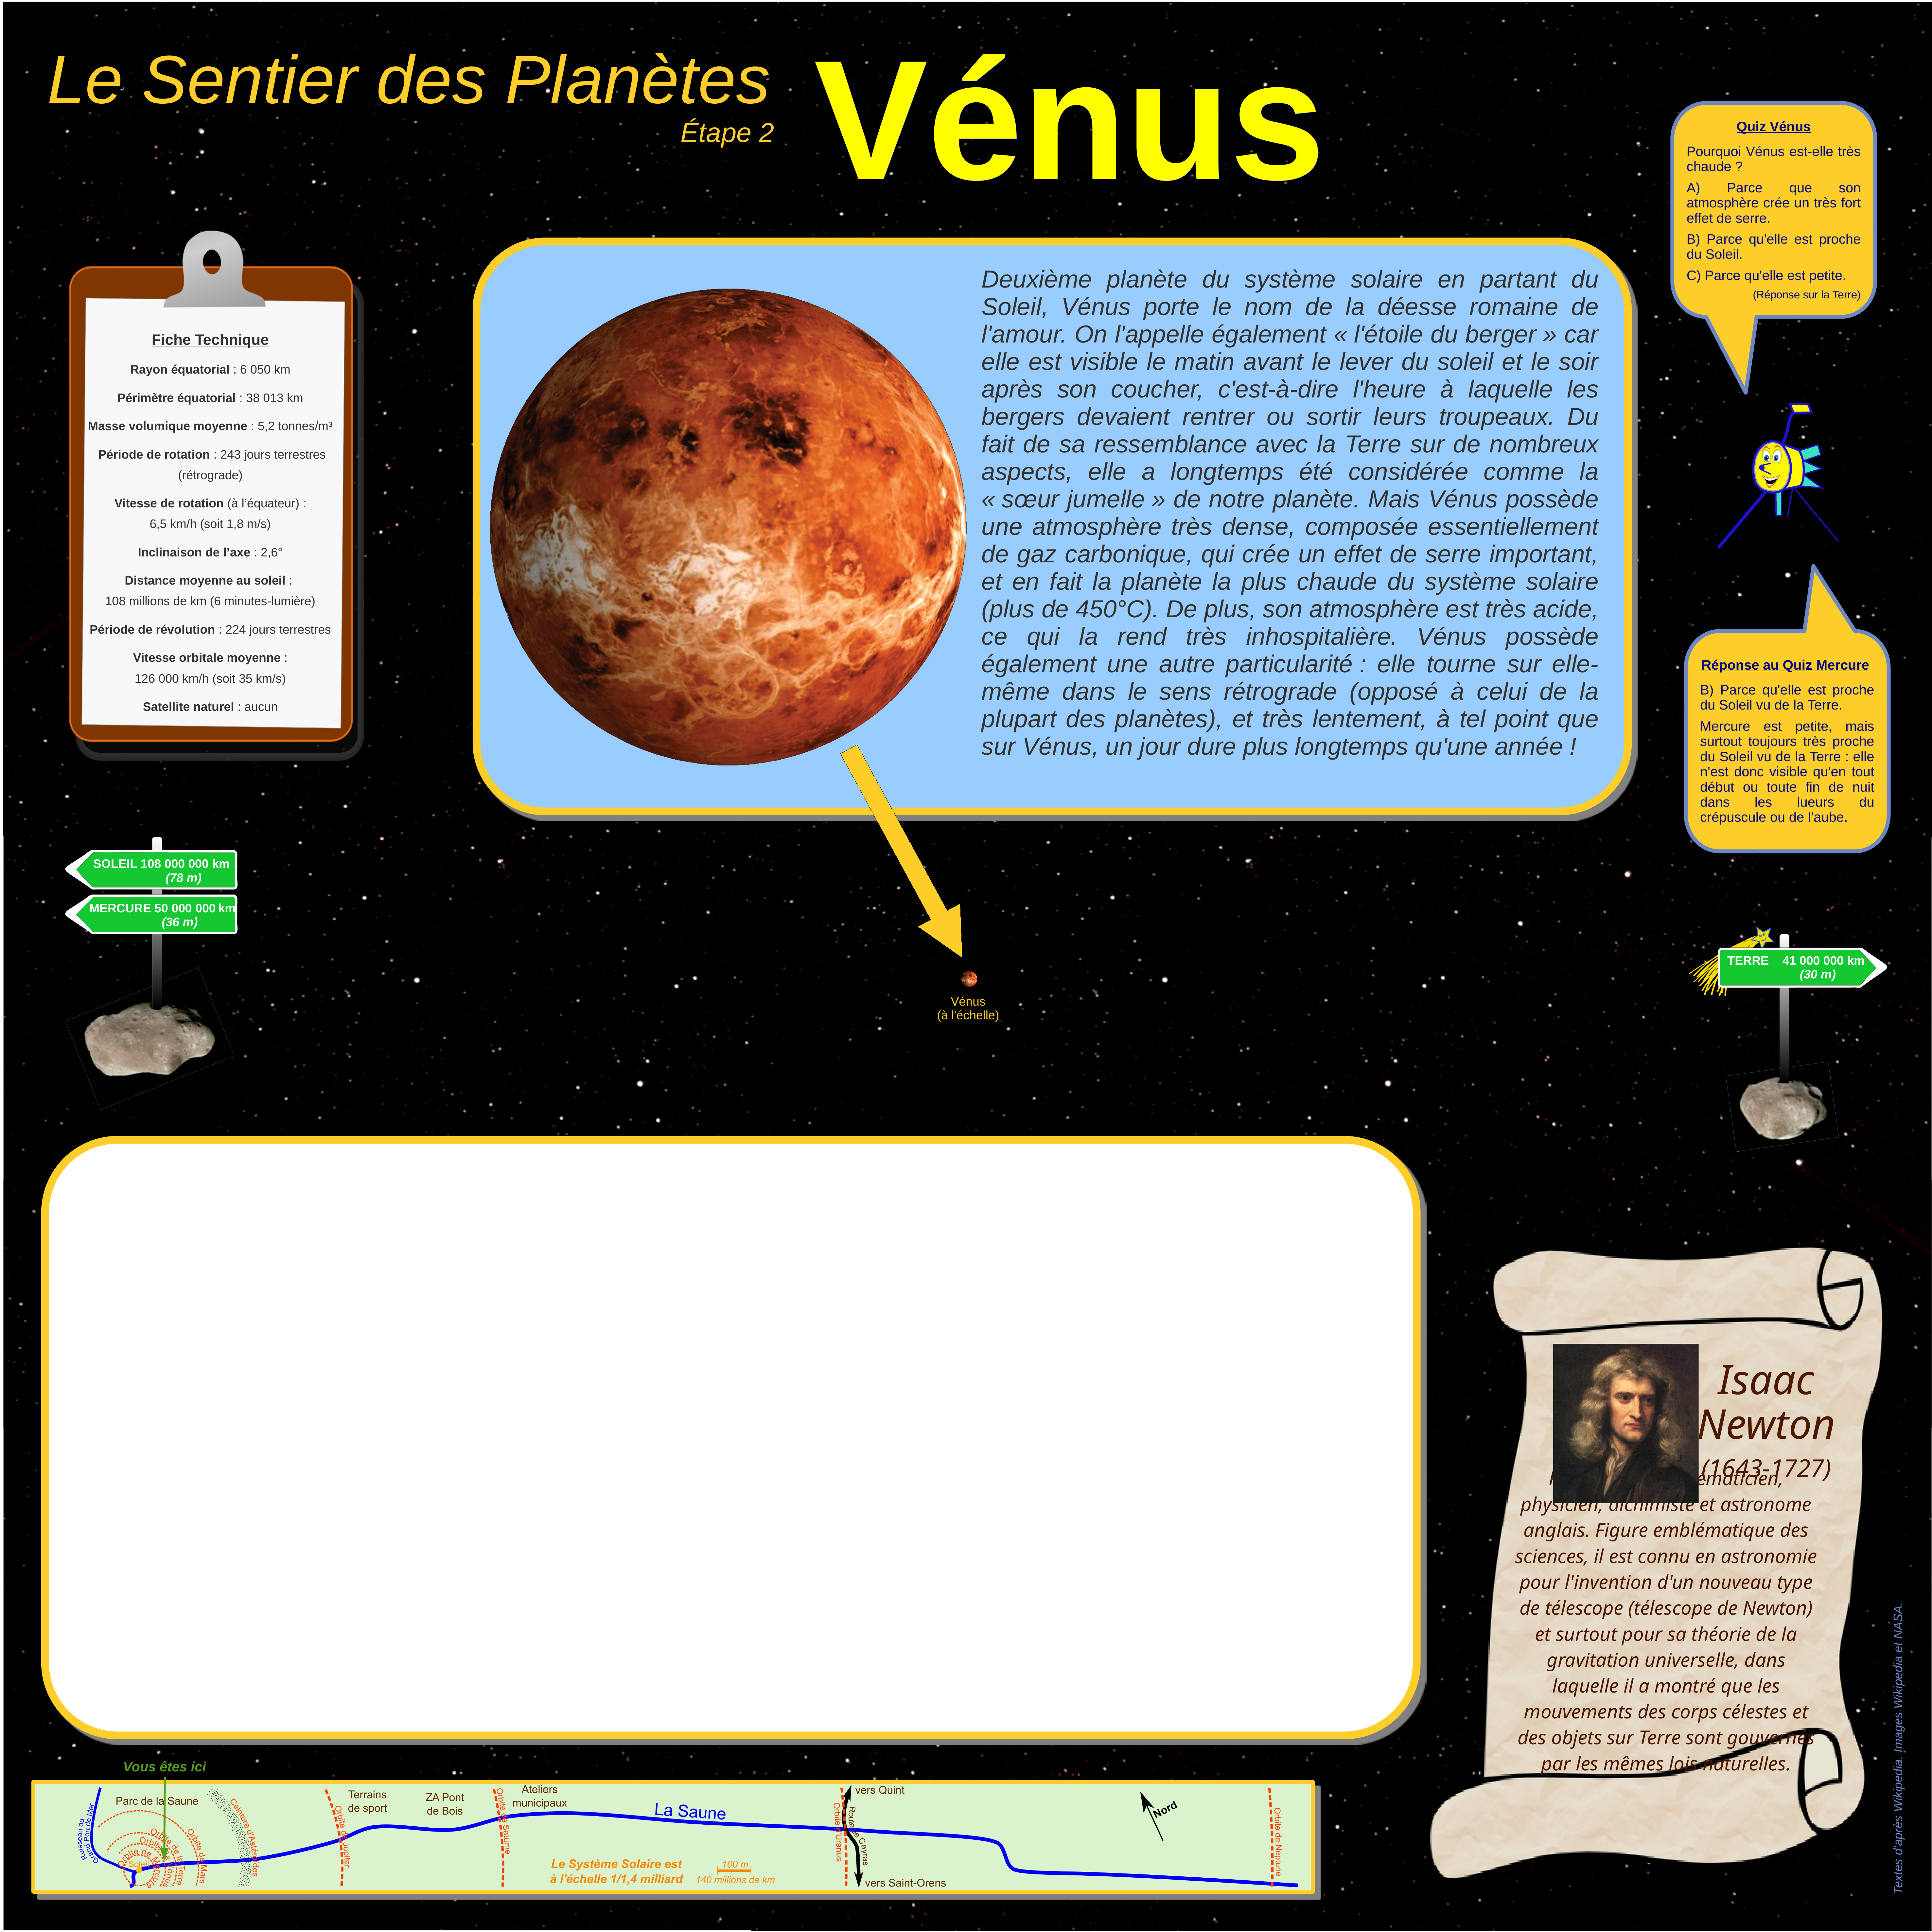

Vénus
Le Sentier des Planètes
Étape 2
Quiz Vénus
Pourquoi Vénus est-elle très chaude ?
A) Parce que son atmosphère crée un très fort effet de serre.
B) Parce qu'elle est proche du Soleil.
C) Parce qu'elle est petite.
(Réponse sur la Terre)
Fiche Technique
Rayon équatorial : 6 050 km
Périmètre équatorial : 38 013 km
Masse volumique moyenne : 5,2 tonnes/m³
 Période de rotation : 243 jours terrestres
(rétrograde)
Vitesse de rotation (à l’équateur) :
6,5 km/h (soit 1,8 m/s)
Inclinaison de l’axe : 2,6°
Distance moyenne au soleil :
108 millions de km (6 minutes-lumière)
Période de révolution : 224 jours terrestres
Vitesse orbitale moyenne :
126 000 km/h (soit 35 km/s)
Satellite naturel : aucun
Deuxième planète du système solaire en partant du Soleil, Vénus porte le nom de la déesse romaine de l'amour. On l'appelle également « l'étoile du berger » car elle est visible le matin avant le lever du soleil et le soir après son coucher, c'est-à-dire l'heure à laquelle les bergers devaient rentrer ou sortir leurs troupeaux. Du fait de sa ressemblance avec la Terre sur de nombreux aspects, elle a longtemps été considérée comme la « sœur jumelle » de notre planète. Mais Vénus possède une atmosphère très dense, composée essentiellement de gaz carbonique, qui crée un effet de serre important, et en fait la planète la plus chaude du système solaire (plus de 450°C). De plus, son atmosphère est très acide, ce qui la rend très inhospitalière. Vénus possède également une autre particularité : elle tourne sur elle-même dans le sens rétrograde (opposé à celui de la plupart des planètes), et très lentement, à tel point que sur Vénus, un jour dure plus longtemps qu'une année !
Réponse au Quiz Mercure
B) Parce qu'elle est proche du Soleil vu de la Terre.
Mercure est petite, mais surtout toujours très proche du Soleil vu de la Terre : elle n'est donc visible qu'en tout début ou toute fin de nuit dans les lueurs du crépuscule ou de l'aube.
SOLEIL 108 000 000 km
			(78 m)
MERCURE 50 000 000 km
			(36 m)
TERRE 41 000 000 km
			(30 m)
Vénus
(à l'échelle)
Isaac
Newton
(1643-1727)
Philosophe, mathématicien, physicien, alchimiste et astronome anglais. Figure emblématique des sciences, il est connu en astronomie pour l'invention d'un nouveau type de télescope (télescope de Newton) et surtout pour sa théorie de la gravitation universelle, dans laquelle il a montré que les mouvements des corps célestes et des objets sur Terre sont gouvernés par les mêmes lois naturelles.
Textes d'après Wikipedia. Images Wikipedia et NASA.
Vous êtes ici